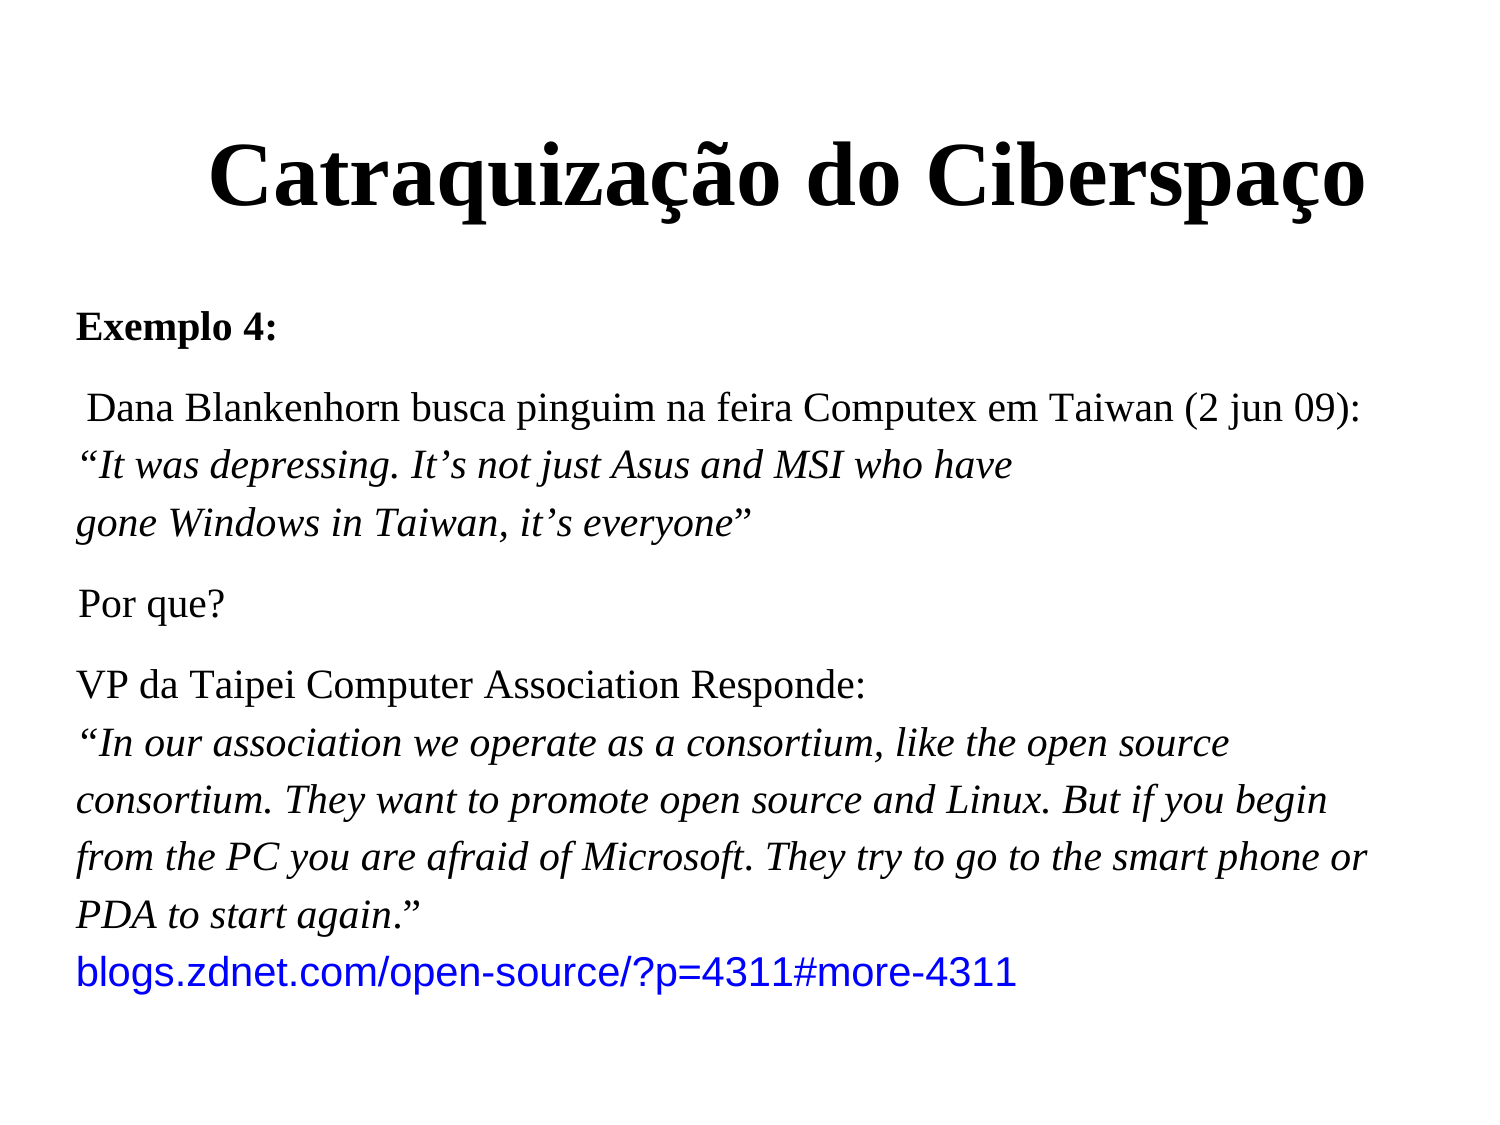

# Catraquização do Ciberspaço
Exemplo 4:
 Dana Blankenhorn busca pinguim na feira Computex em Taiwan (2 jun 09):
“It was depressing. It’s not just Asus and MSI who have
gone Windows in Taiwan, it’s everyone”
Por que?
VP da Taipei Computer Association Responde:
“In our association we operate as a consortium, like the open source consortium. They want to promote open source and Linux. But if you begin from the PC you are afraid of Microsoft. They try to go to the smart phone or PDA to start again.”
blogs.zdnet.com/open-source/?p=4311#more-4311